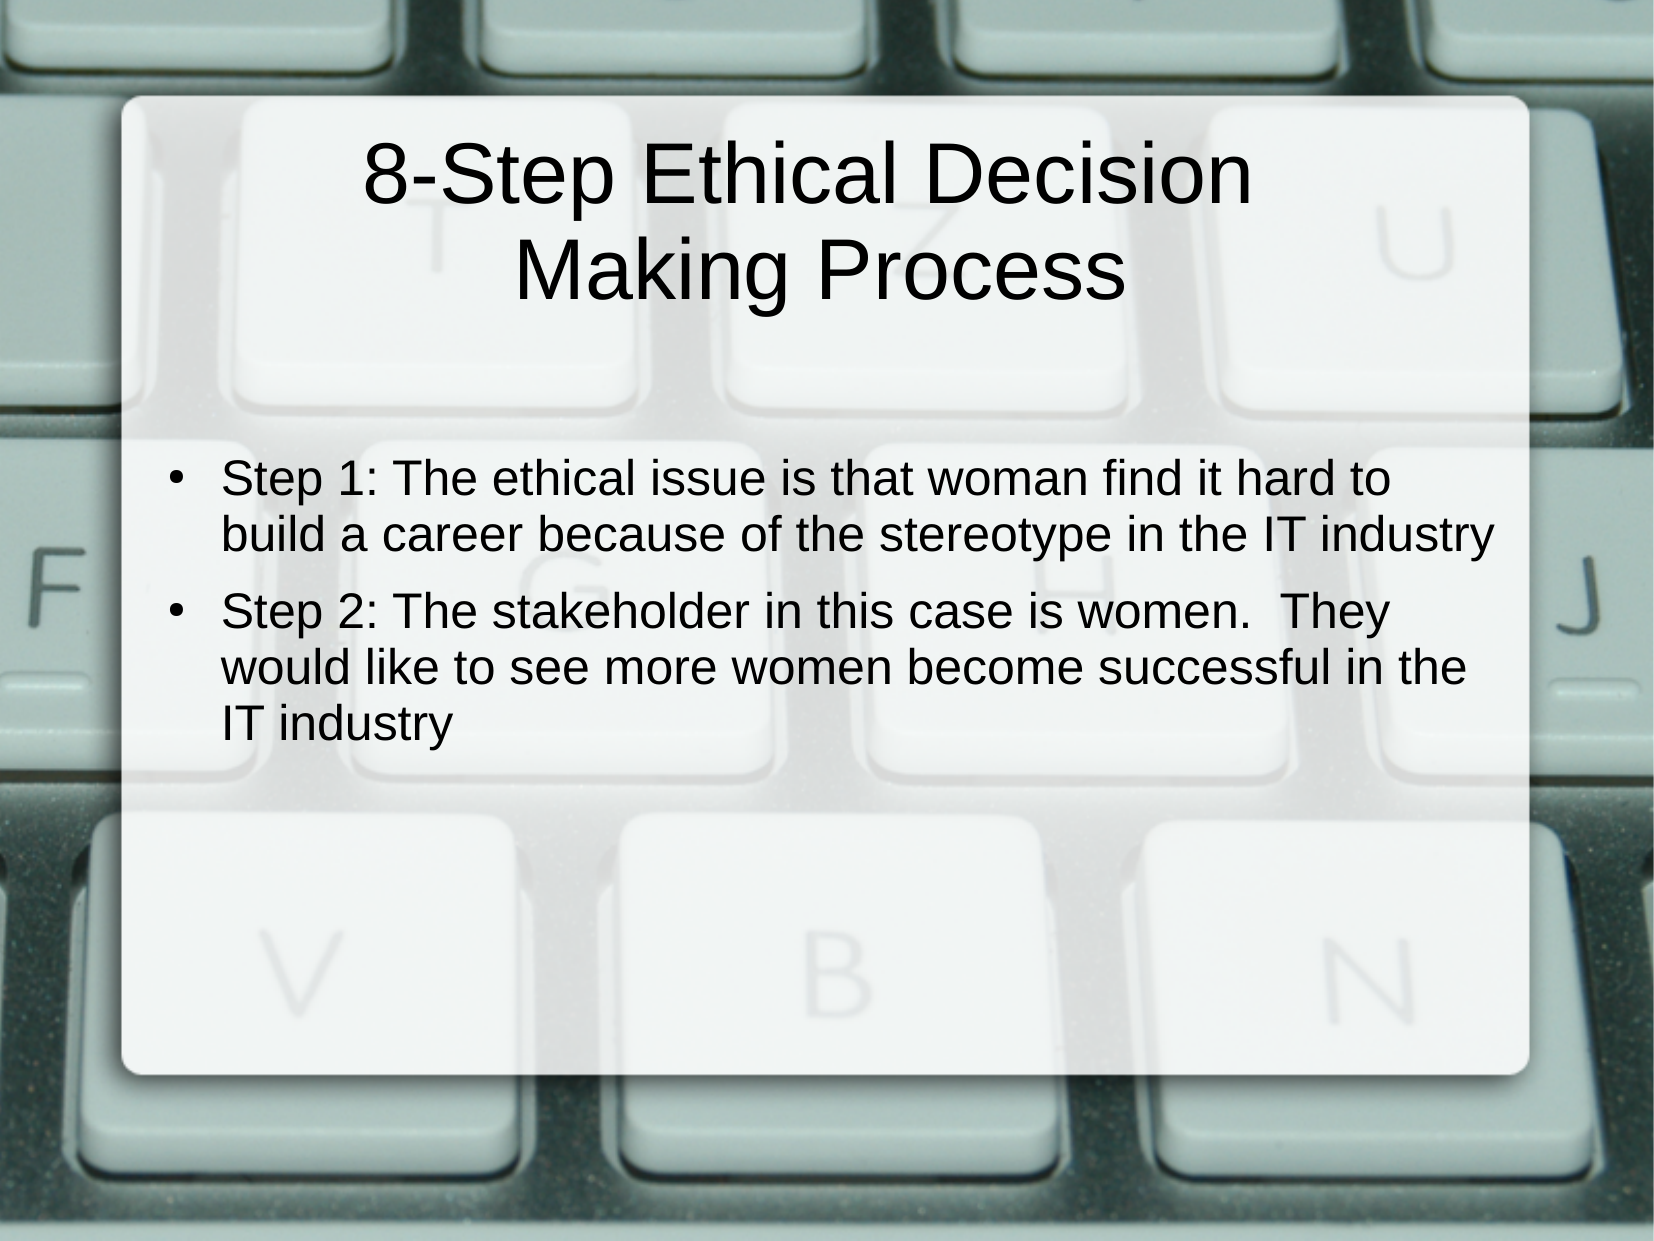

# 8-Step Ethical Decision Making Process
Step 1: The ethical issue is that woman find it hard to build a career because of the stereotype in the IT industry
Step 2: The stakeholder in this case is women. They would like to see more women become successful in the IT industry